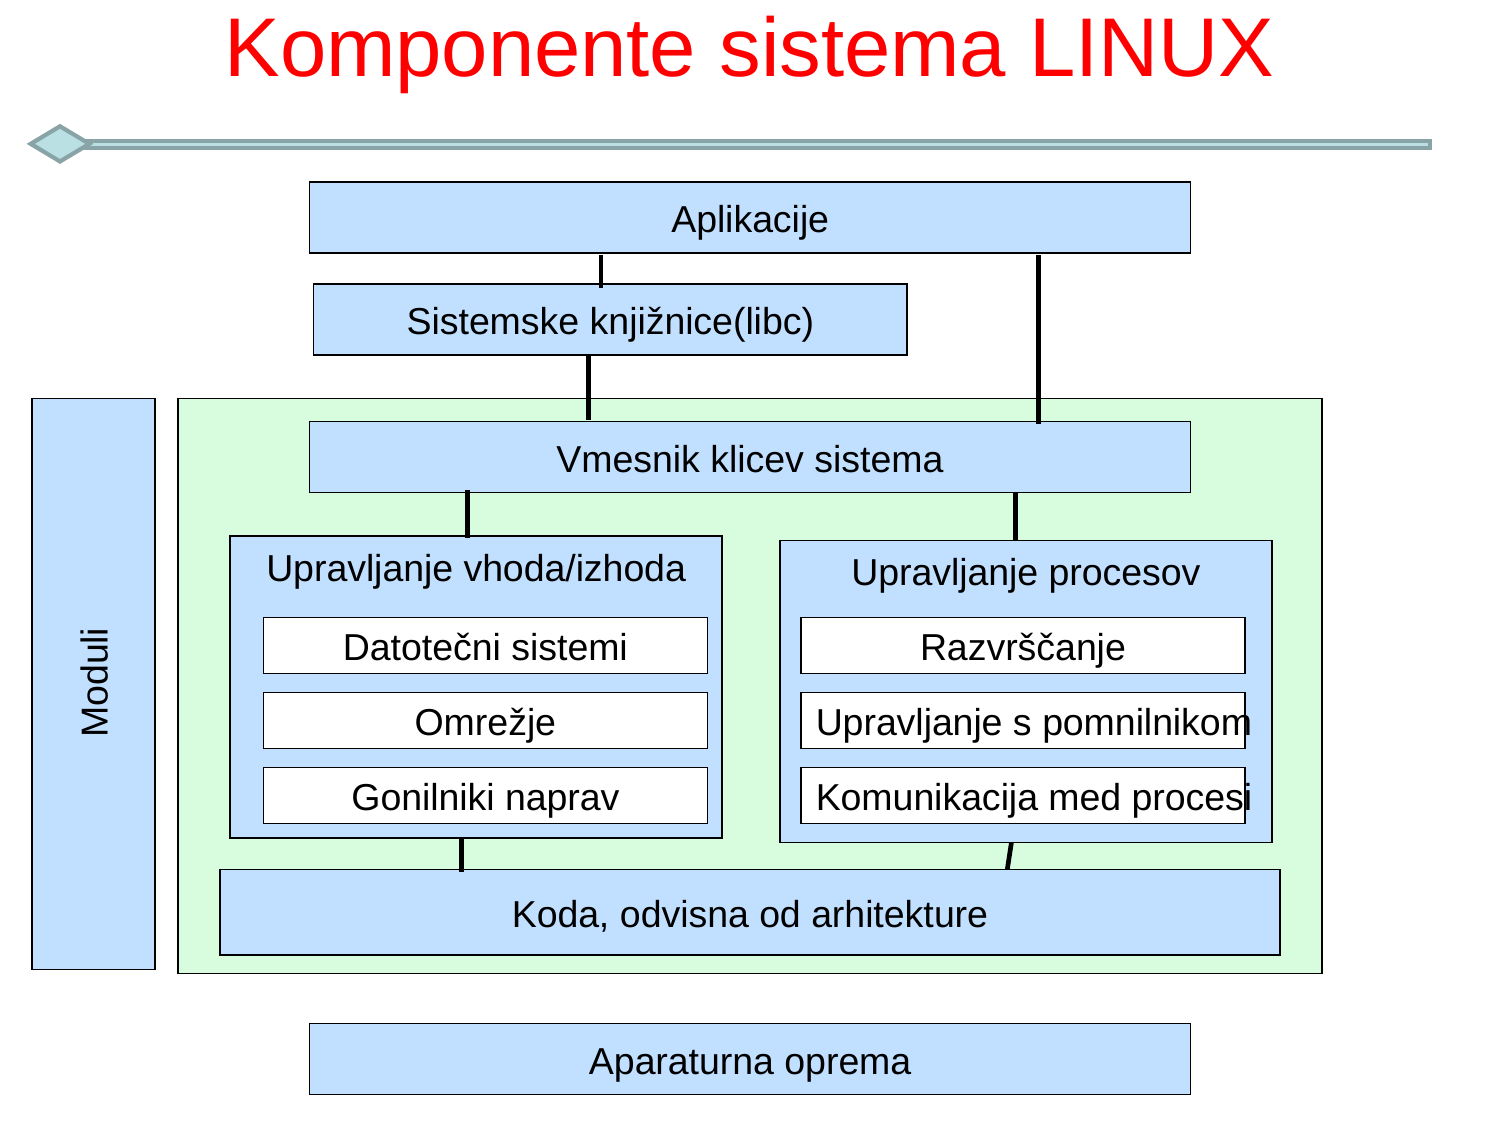

# Komponente sistema LINUX
Aplikacije
Sistemske knjižnice(libc)
Vmesnik klicev sistema
Upravljanje vhoda/izhoda
Upravljanje procesov
Datotečni sistemi
Razvrščanje
Moduli
Omrežje
Upravljanje s pomnilnikom
Gonilniki naprav
Komunikacija med procesi
Koda, odvisna od arhitekture
Aparaturna oprema